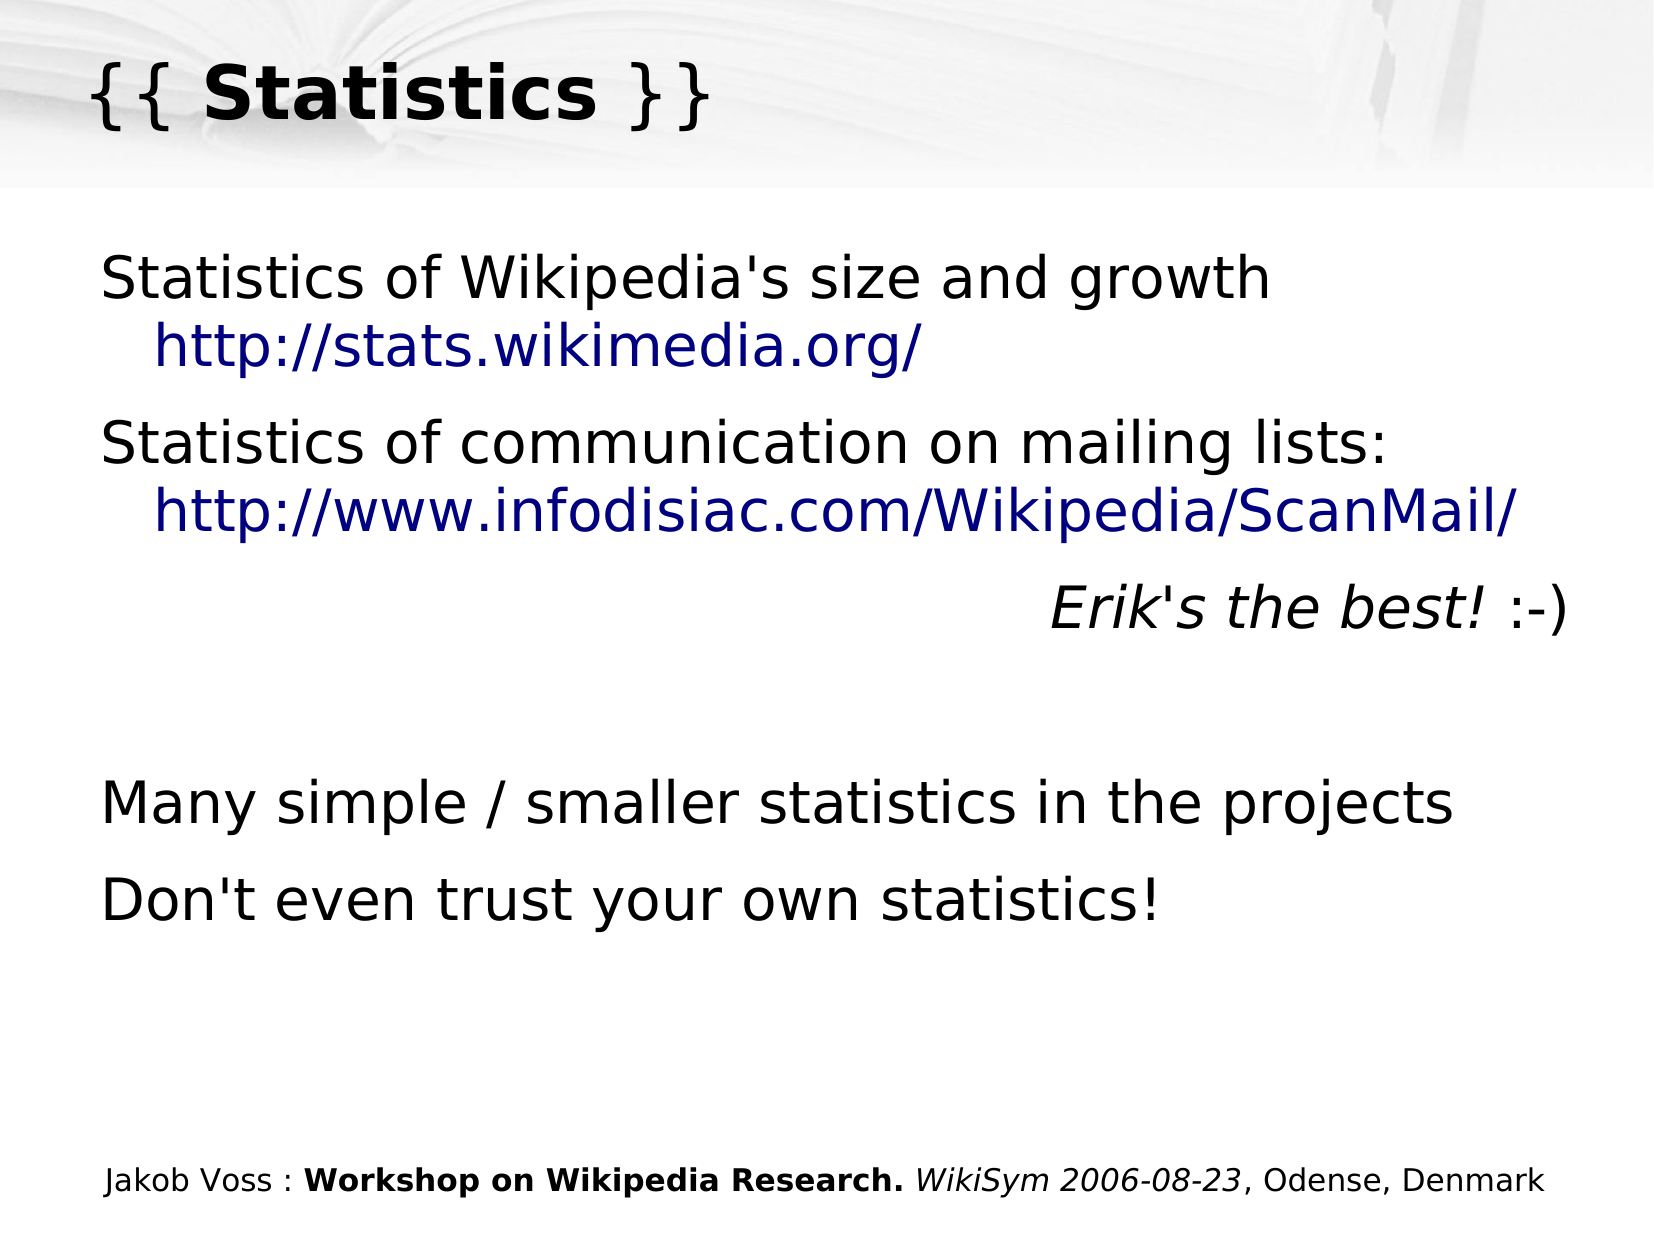

# {{ Statistics }}
Statistics of Wikipedia's size and growth
http://stats.wikimedia.org/
Statistics of communication on mailing lists:
http://www.infodisiac.com/Wikipedia/ScanMail/
Erik's the best! :-)
Many simple / smaller statistics in the projects
Don't even trust your own statistics!